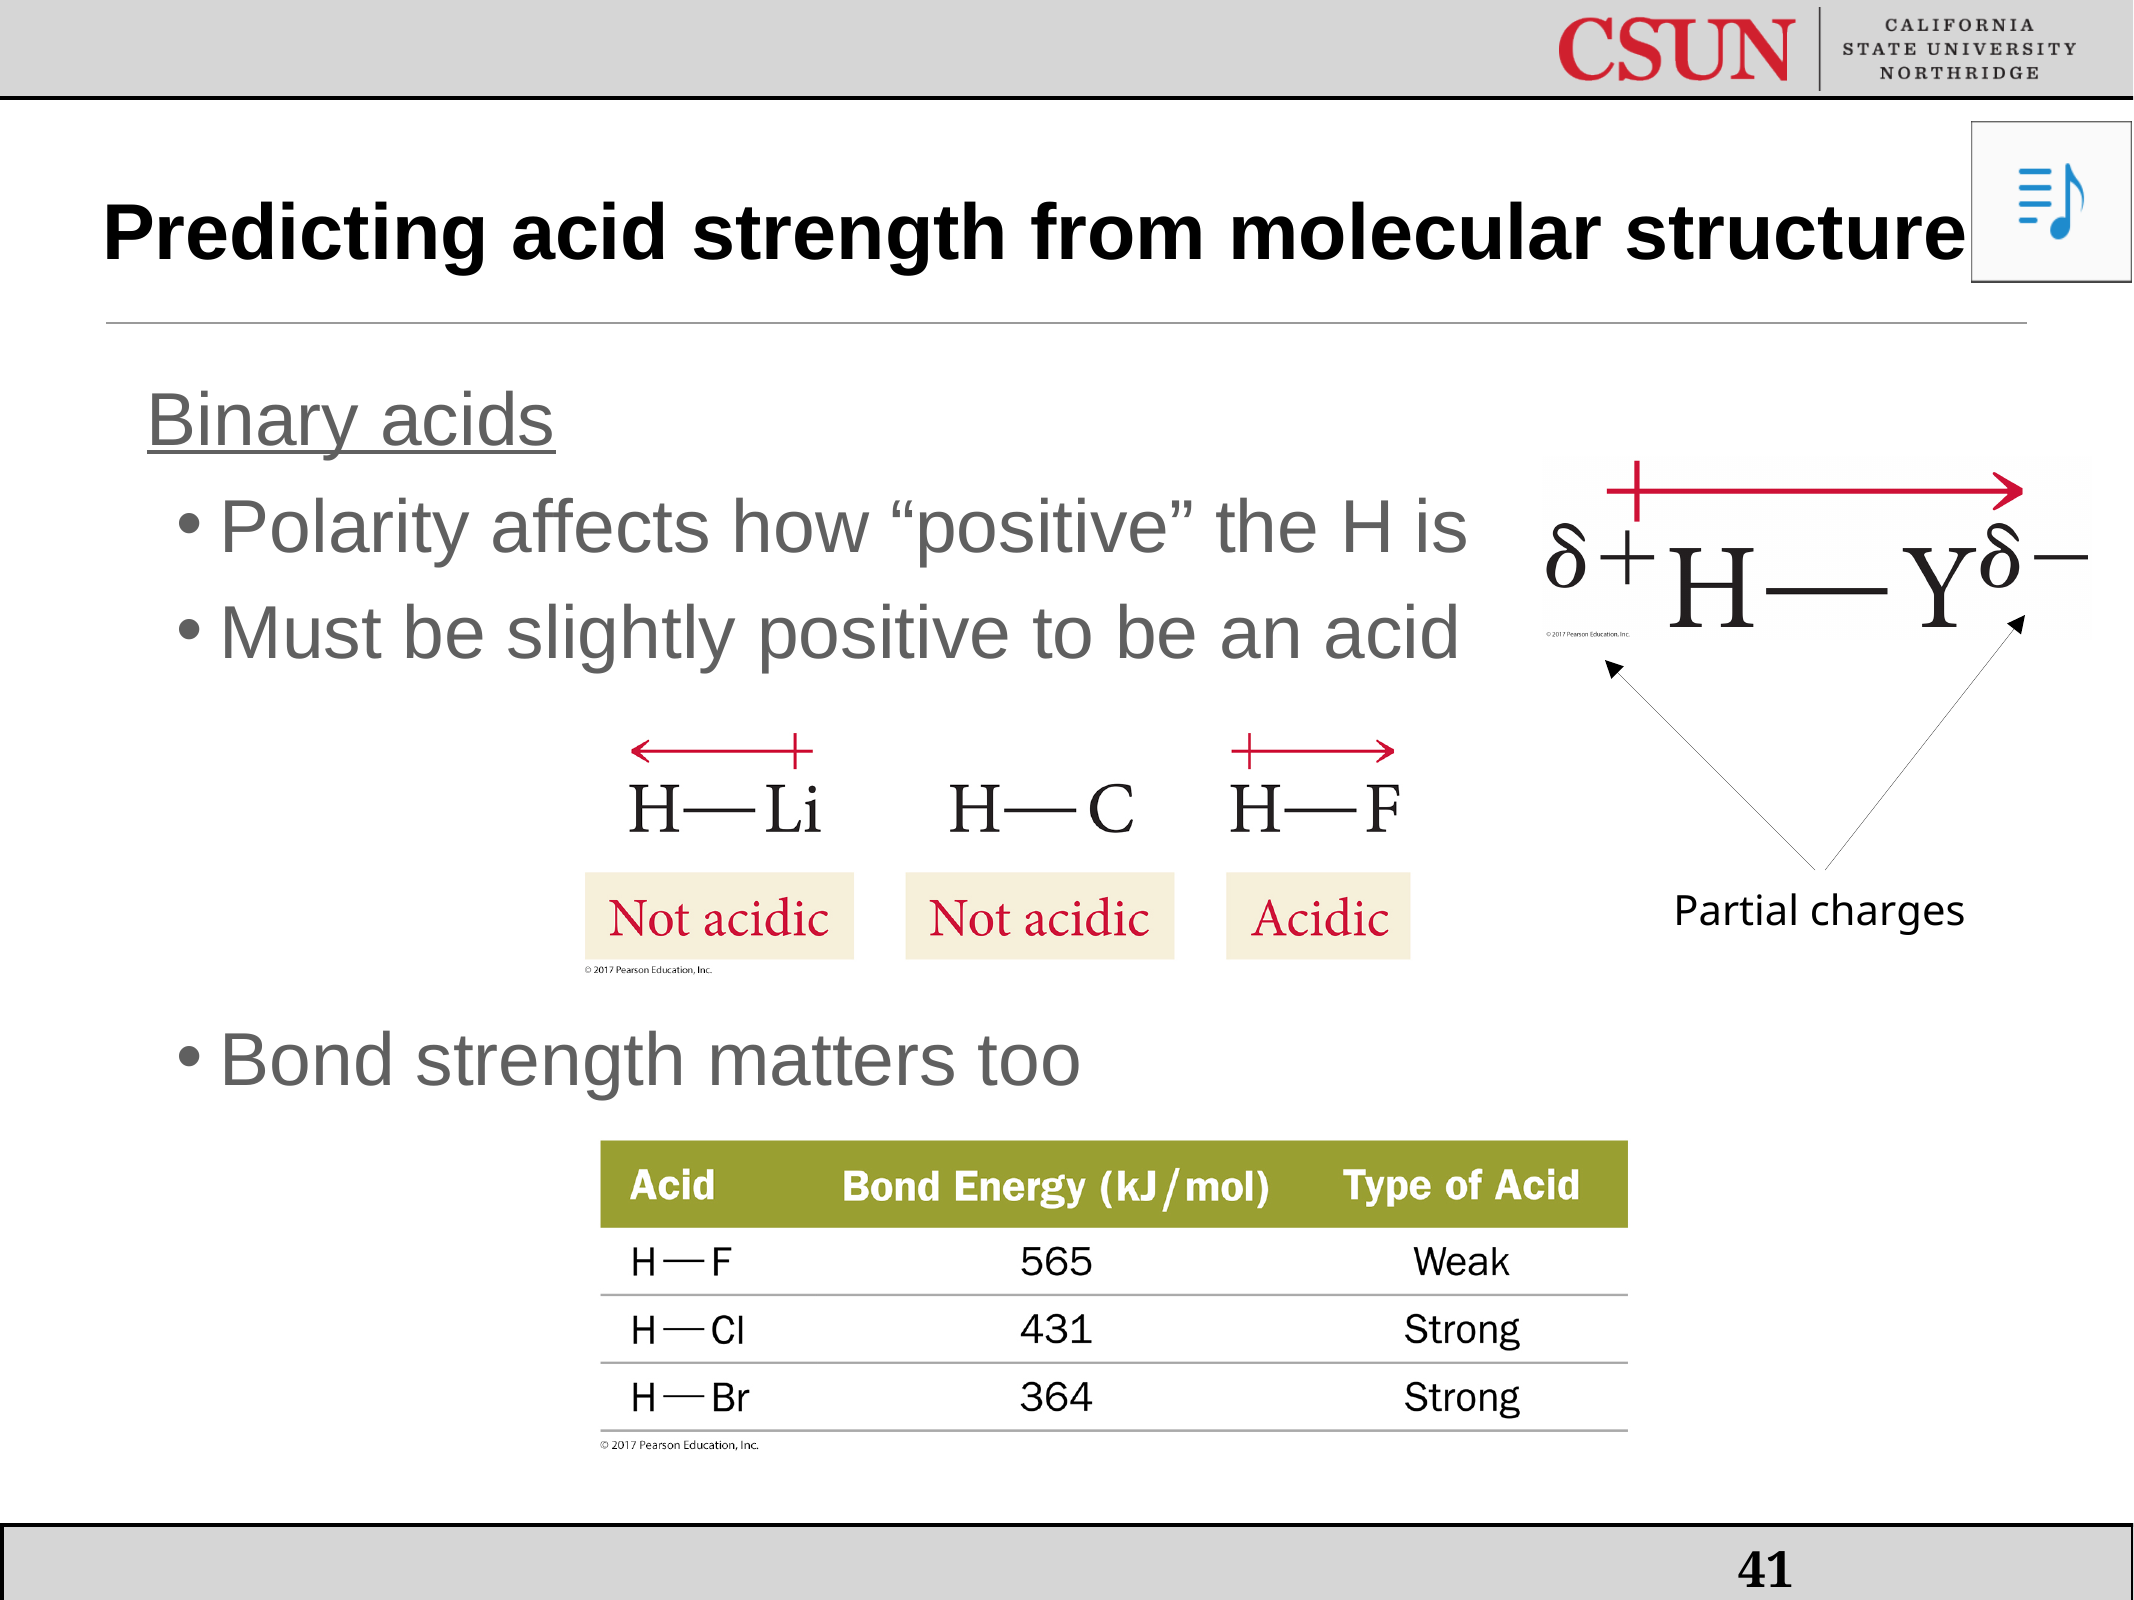

# Predicting acid strength from molecular structure
Binary acids
Polarity affects how “positive” the H is
Must be slightly positive to be an acid
Bond strength matters too
Partial charges
41